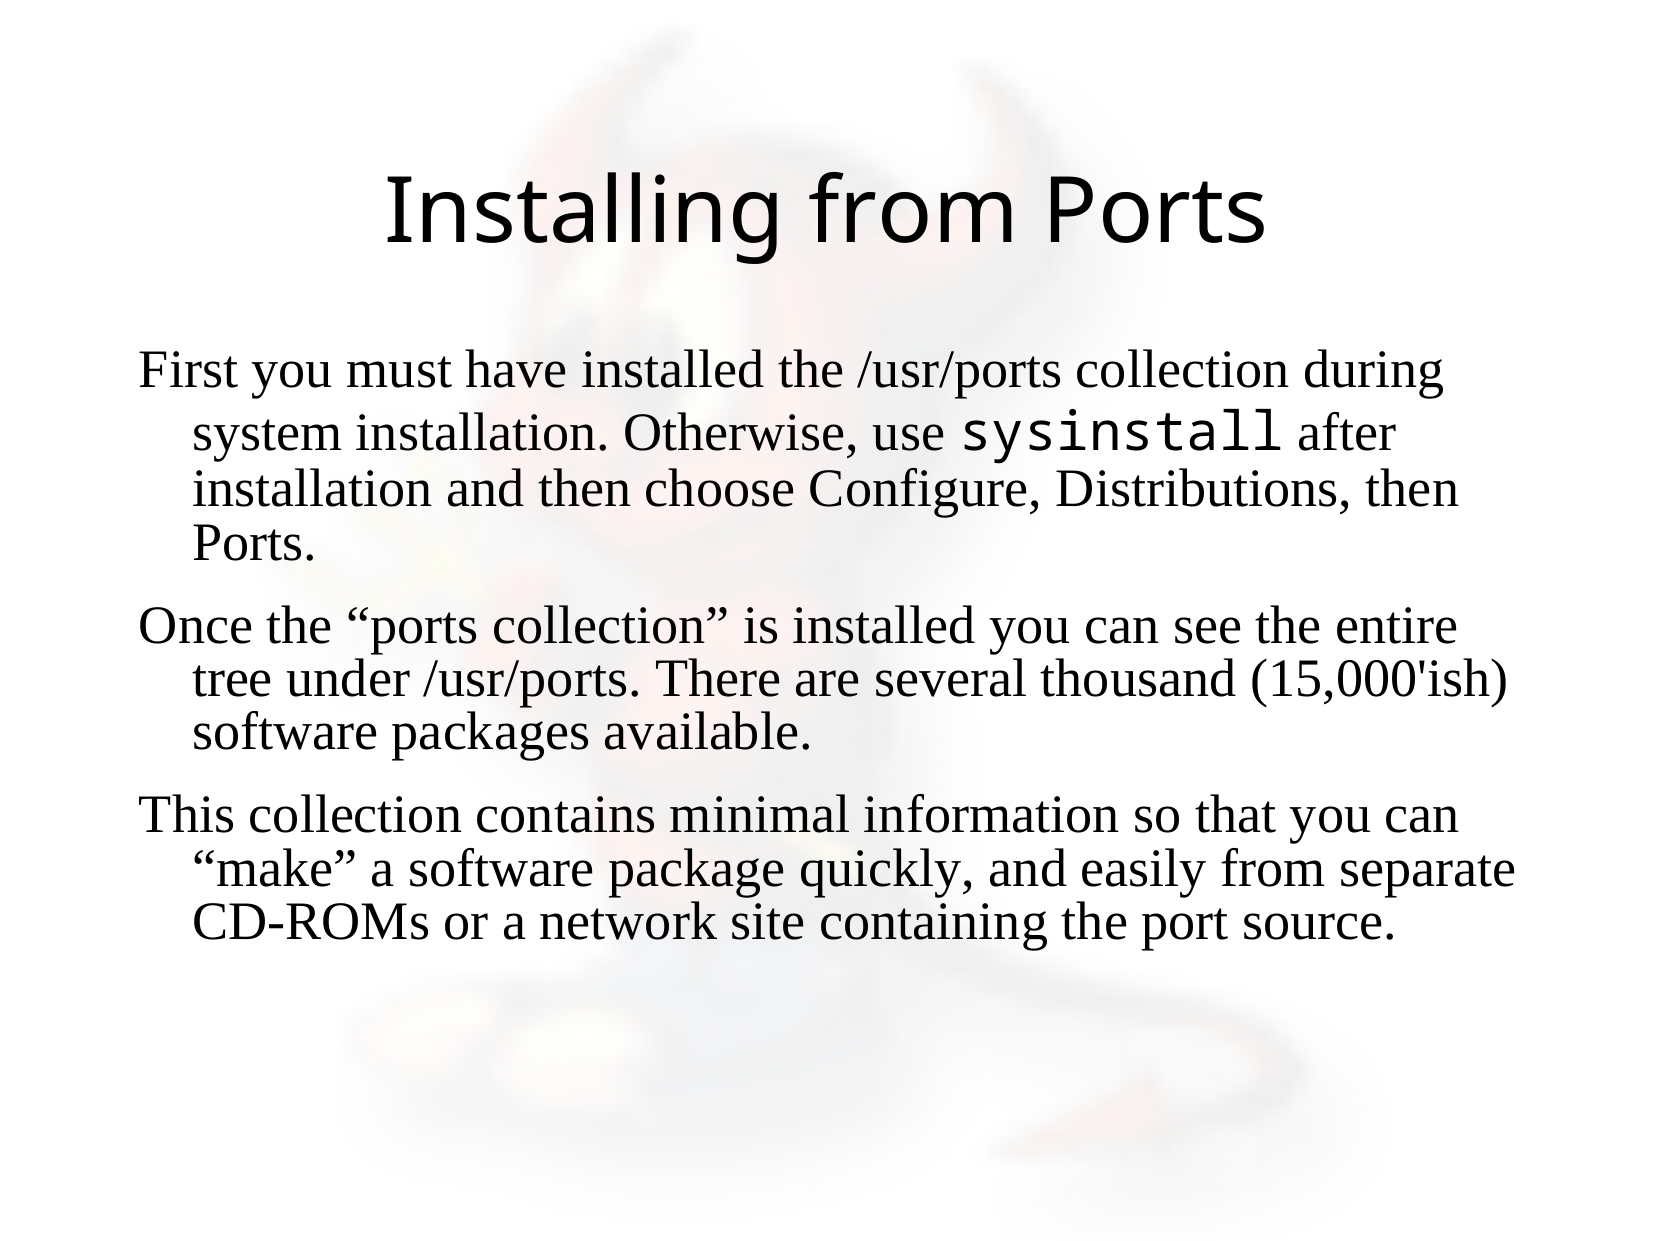

# Installing from Ports
First you must have installed the /usr/ports collection during system installation. Otherwise, use sysinstall after installation and then choose Configure, Distributions, then Ports.
Once the “ports collection” is installed you can see the entire tree under /usr/ports. There are several thousand (15,000'ish) software packages available.
This collection contains minimal information so that you can “make” a software package quickly, and easily from separate CD-ROMs or a network site containing the port source.